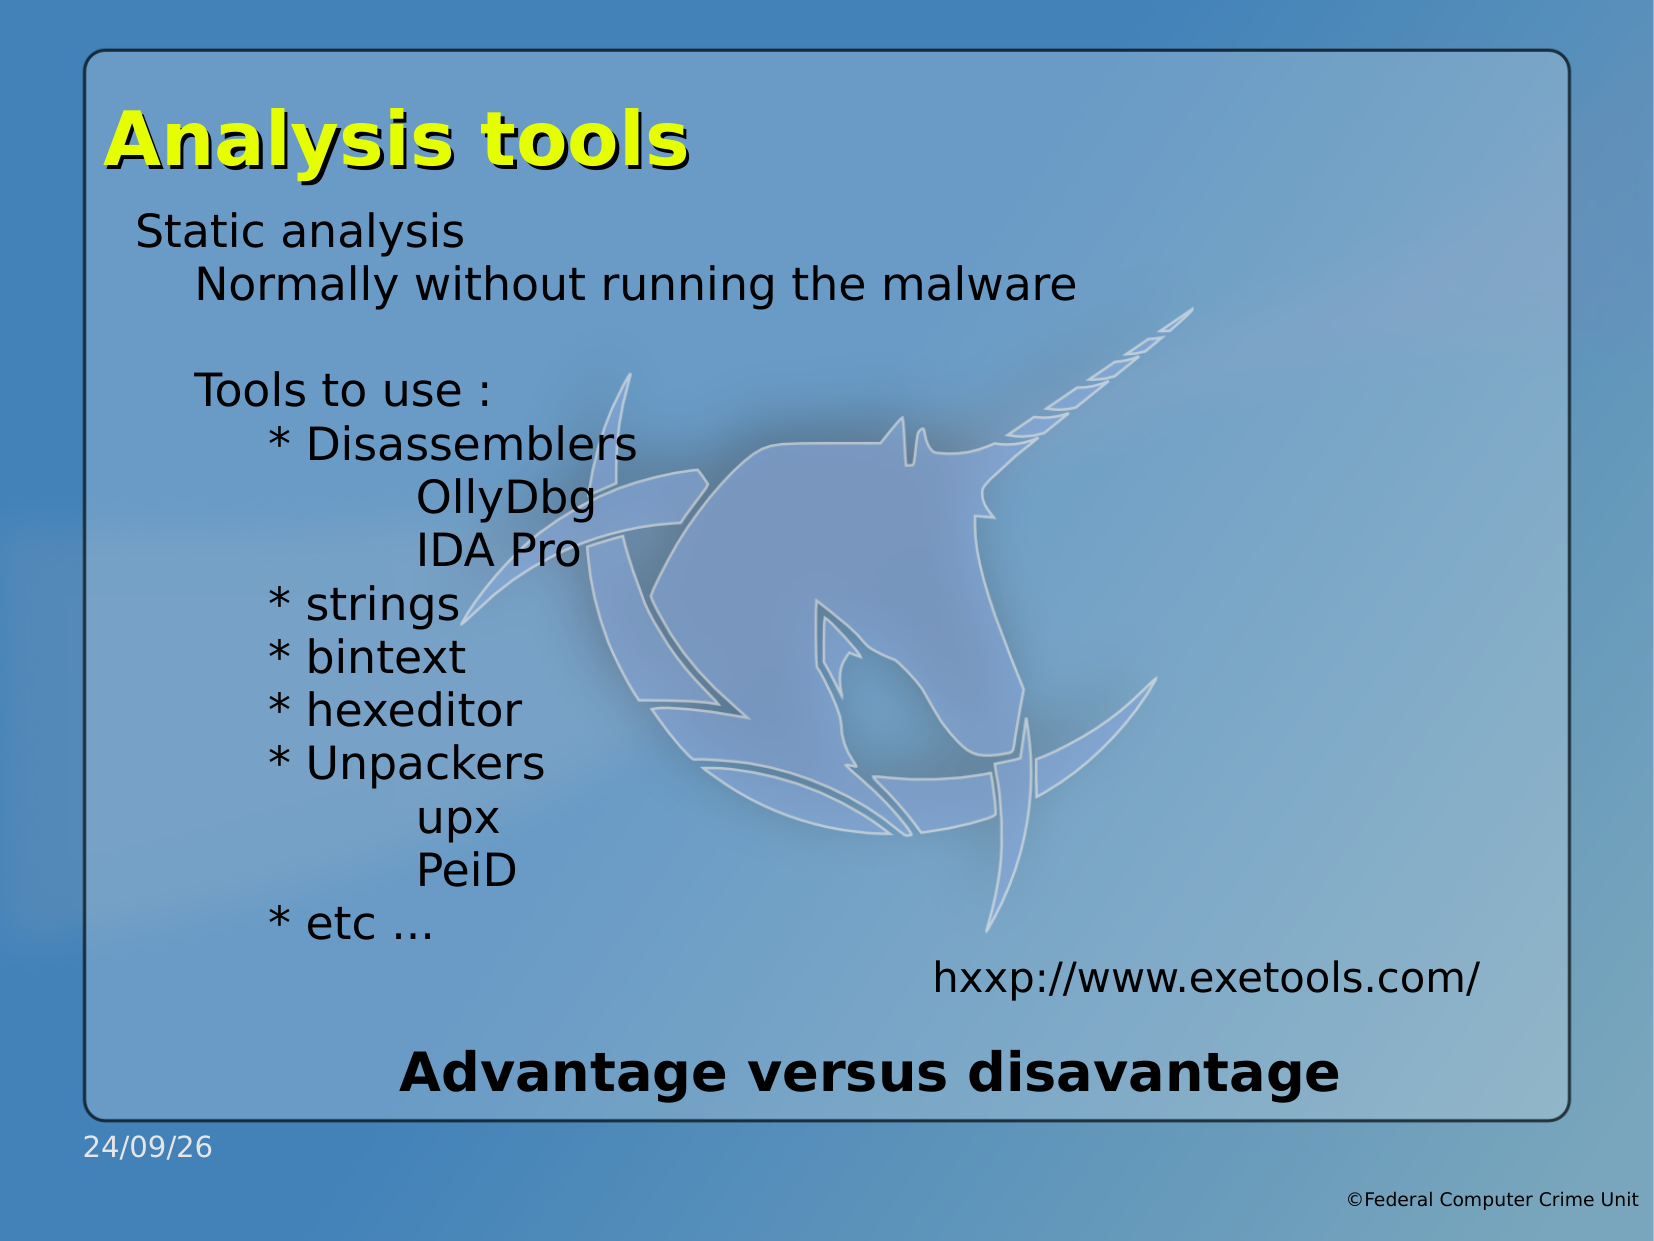

Analysis tools
 Static analysis
	Normally without running the malware
	Tools to use :
		* Disassemblers
				OllyDbg
				IDA Pro
		* strings
		* bintext
		* hexeditor
		* Unpackers
				upx
				PeiD
		* etc ...
	 								 		hxxp://www.exetools.com/
Advantage versus disavantage
©Federal Computer Crime Unit